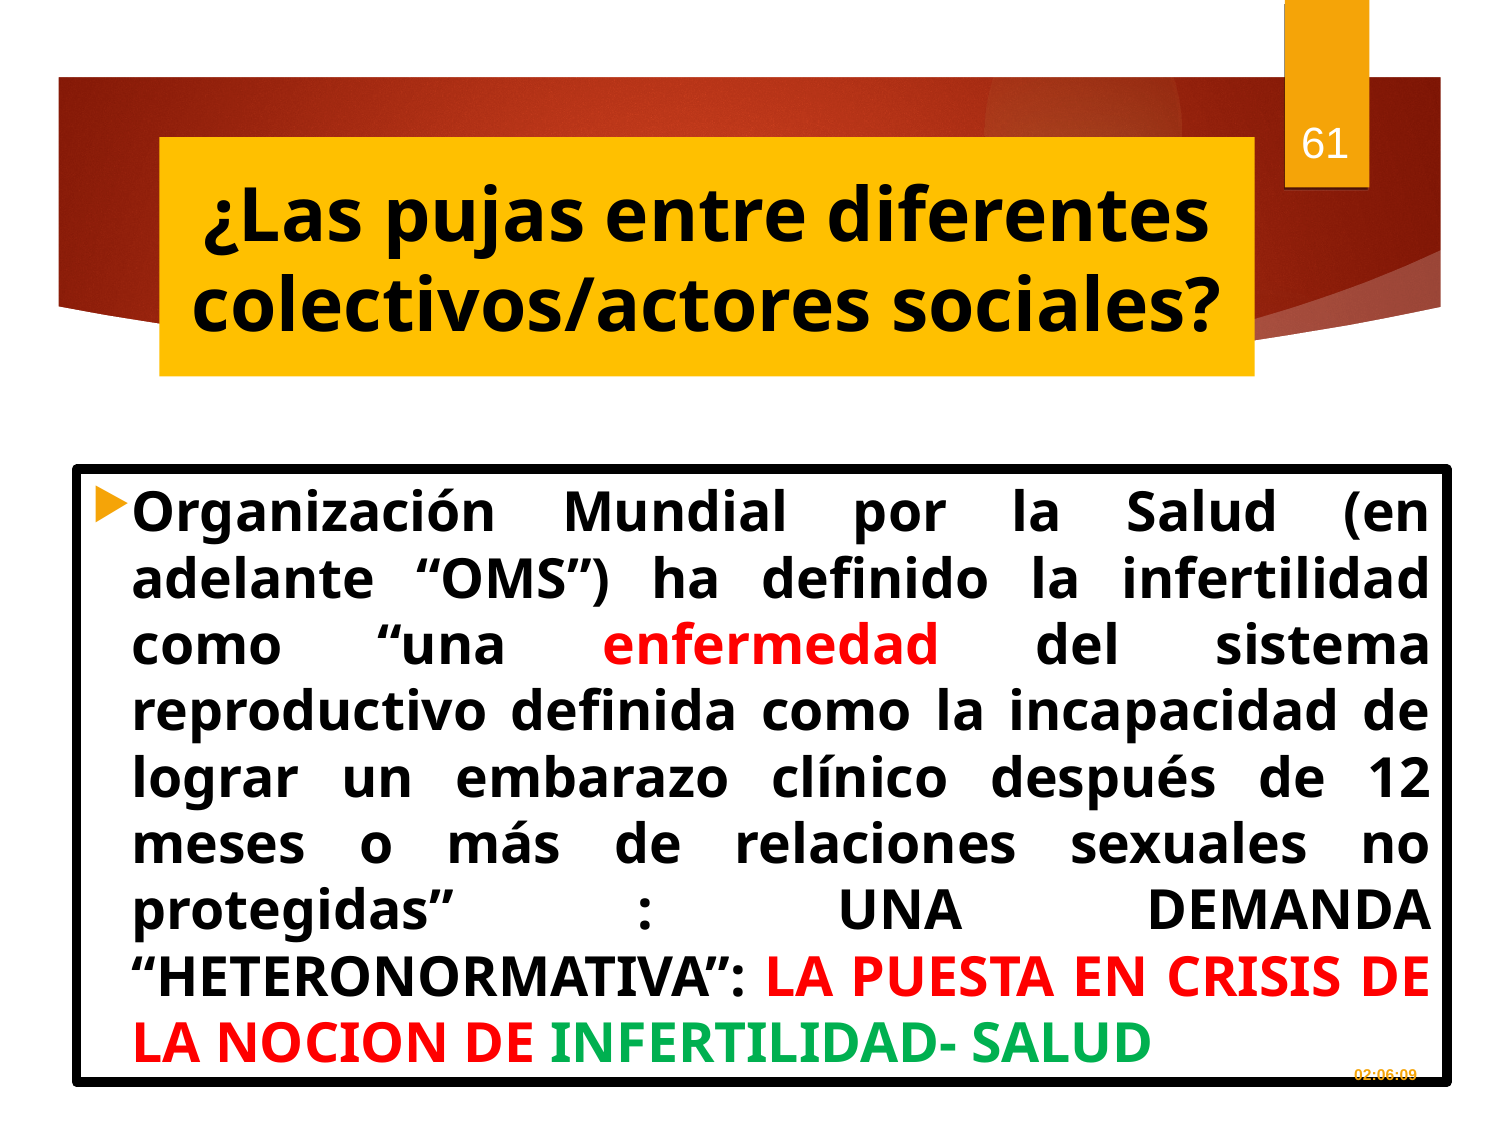

# ¿Las pujas entre diferentes colectivos/actores sociales?
Organización Mundial por la Salud (en adelante “OMS”) ha definido la infertilidad como “una enfermedad del sistema reproductivo definida como la incapacidad de lograr un embarazo clínico después de 12 meses o más de relaciones sexuales no protegidas” : UNA DEMANDA “HETERONORMATIVA”: LA PUESTA EN CRISIS DE LA NOCION DE INFERTILIDAD- SALUD
02:48:04